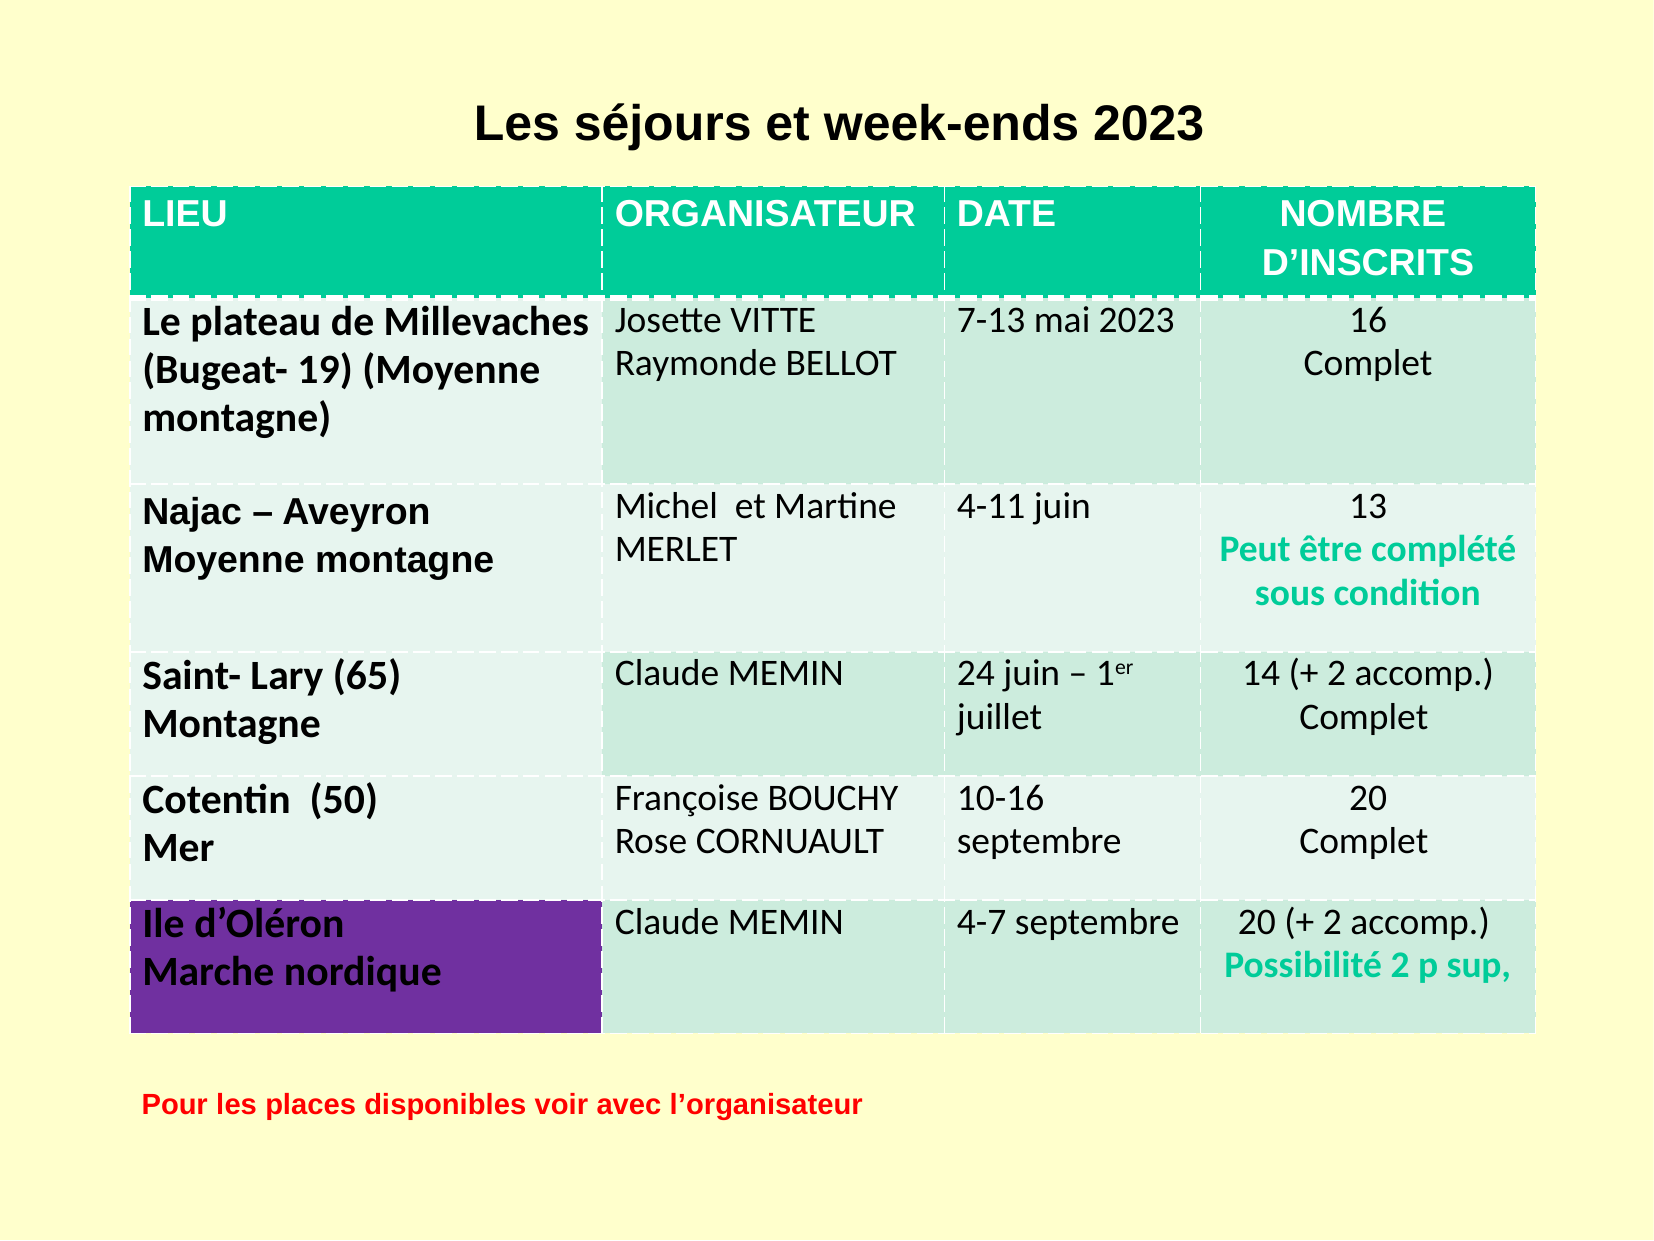

# Les séjours et week-ends 2023
| LIEU | ORGANISATEUR | DATE | NOMBRE D’INSCRITS |
| --- | --- | --- | --- |
| Le plateau de Millevaches (Bugeat- 19) (Moyenne montagne) | Josette VITTE Raymonde BELLOT | 7-13 mai 2023 | 16 Complet |
| Najac – Aveyron Moyenne montagne | Michel et Martine MERLET | 4-11 juin | 13 Peut être complété sous condition |
| Saint- Lary (65) Montagne | Claude MEMIN | 24 juin – 1er juillet | 14 (+ 2 accomp.) Complet |
| Cotentin (50) Mer | Françoise BOUCHY Rose CORNUAULT | 10-16 septembre | 20 Complet |
| Ile d’Oléron Marche nordique | Claude MEMIN | 4-7 septembre | 20 (+ 2 accomp.) Possibilité 2 p sup, |
Pour les places disponibles voir avec l’organisateur